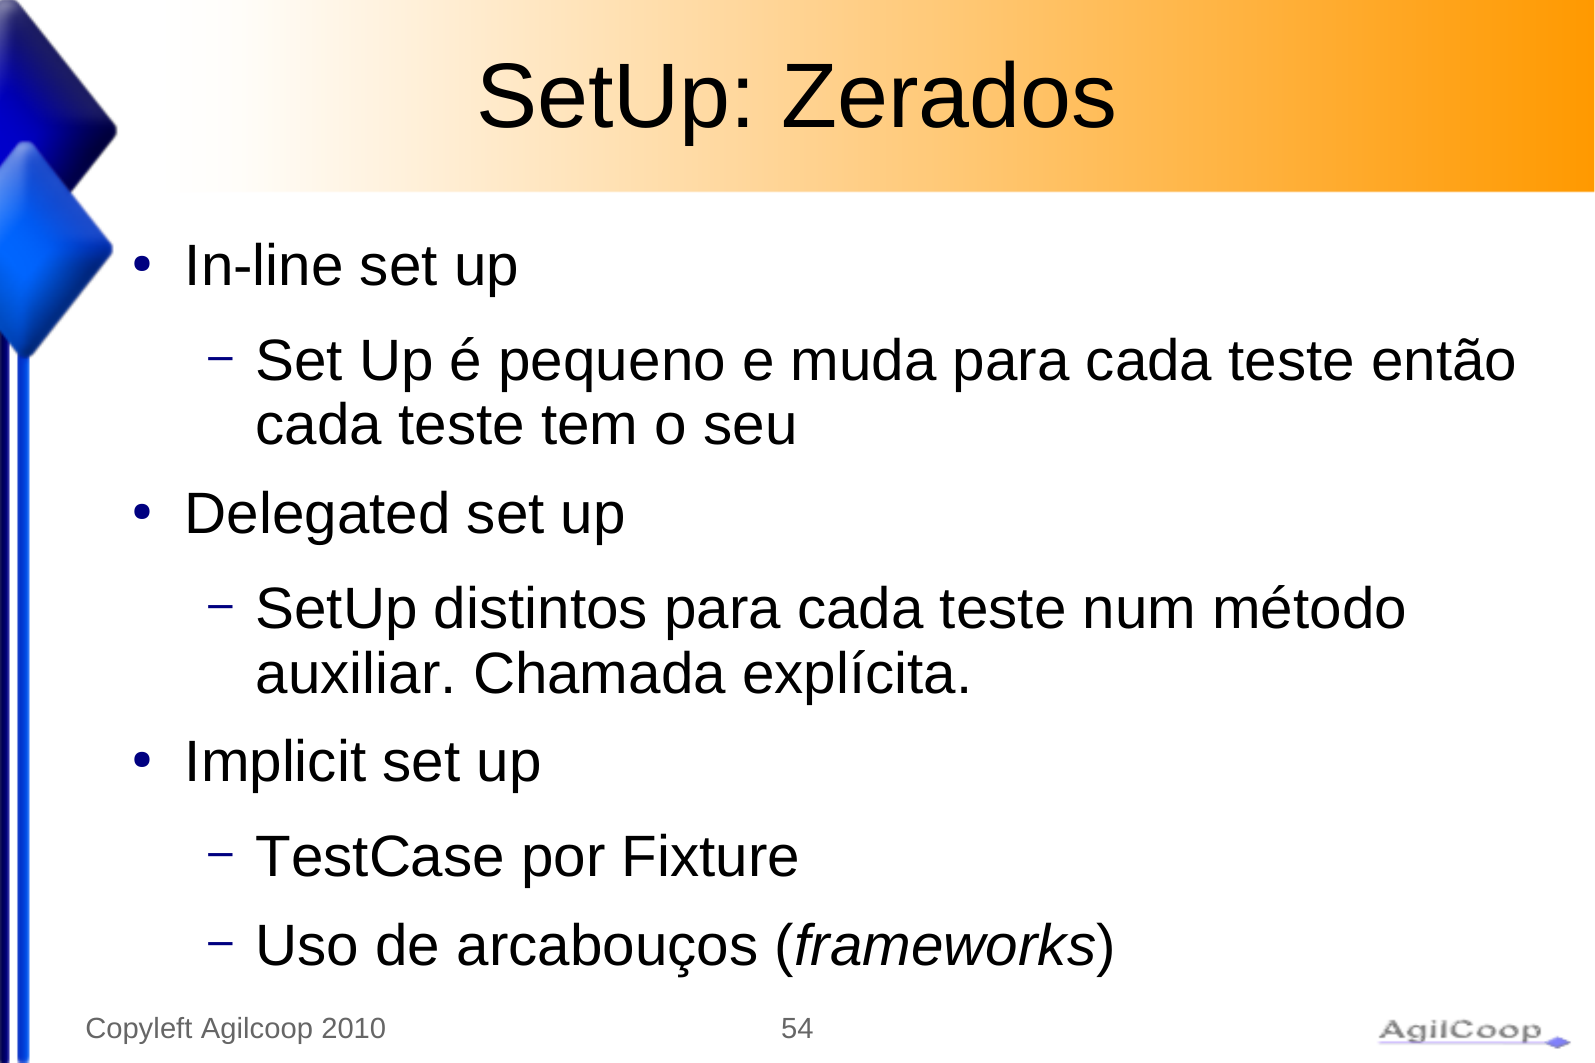

# SetUp: Zerados
In-line set up
Set Up é pequeno e muda para cada teste então cada teste tem o seu
Delegated set up
SetUp distintos para cada teste num método auxiliar. Chamada explícita.
Implicit set up
TestCase por Fixture
Uso de arcabouços (frameworks)
Copyleft Agilcoop 2010
54